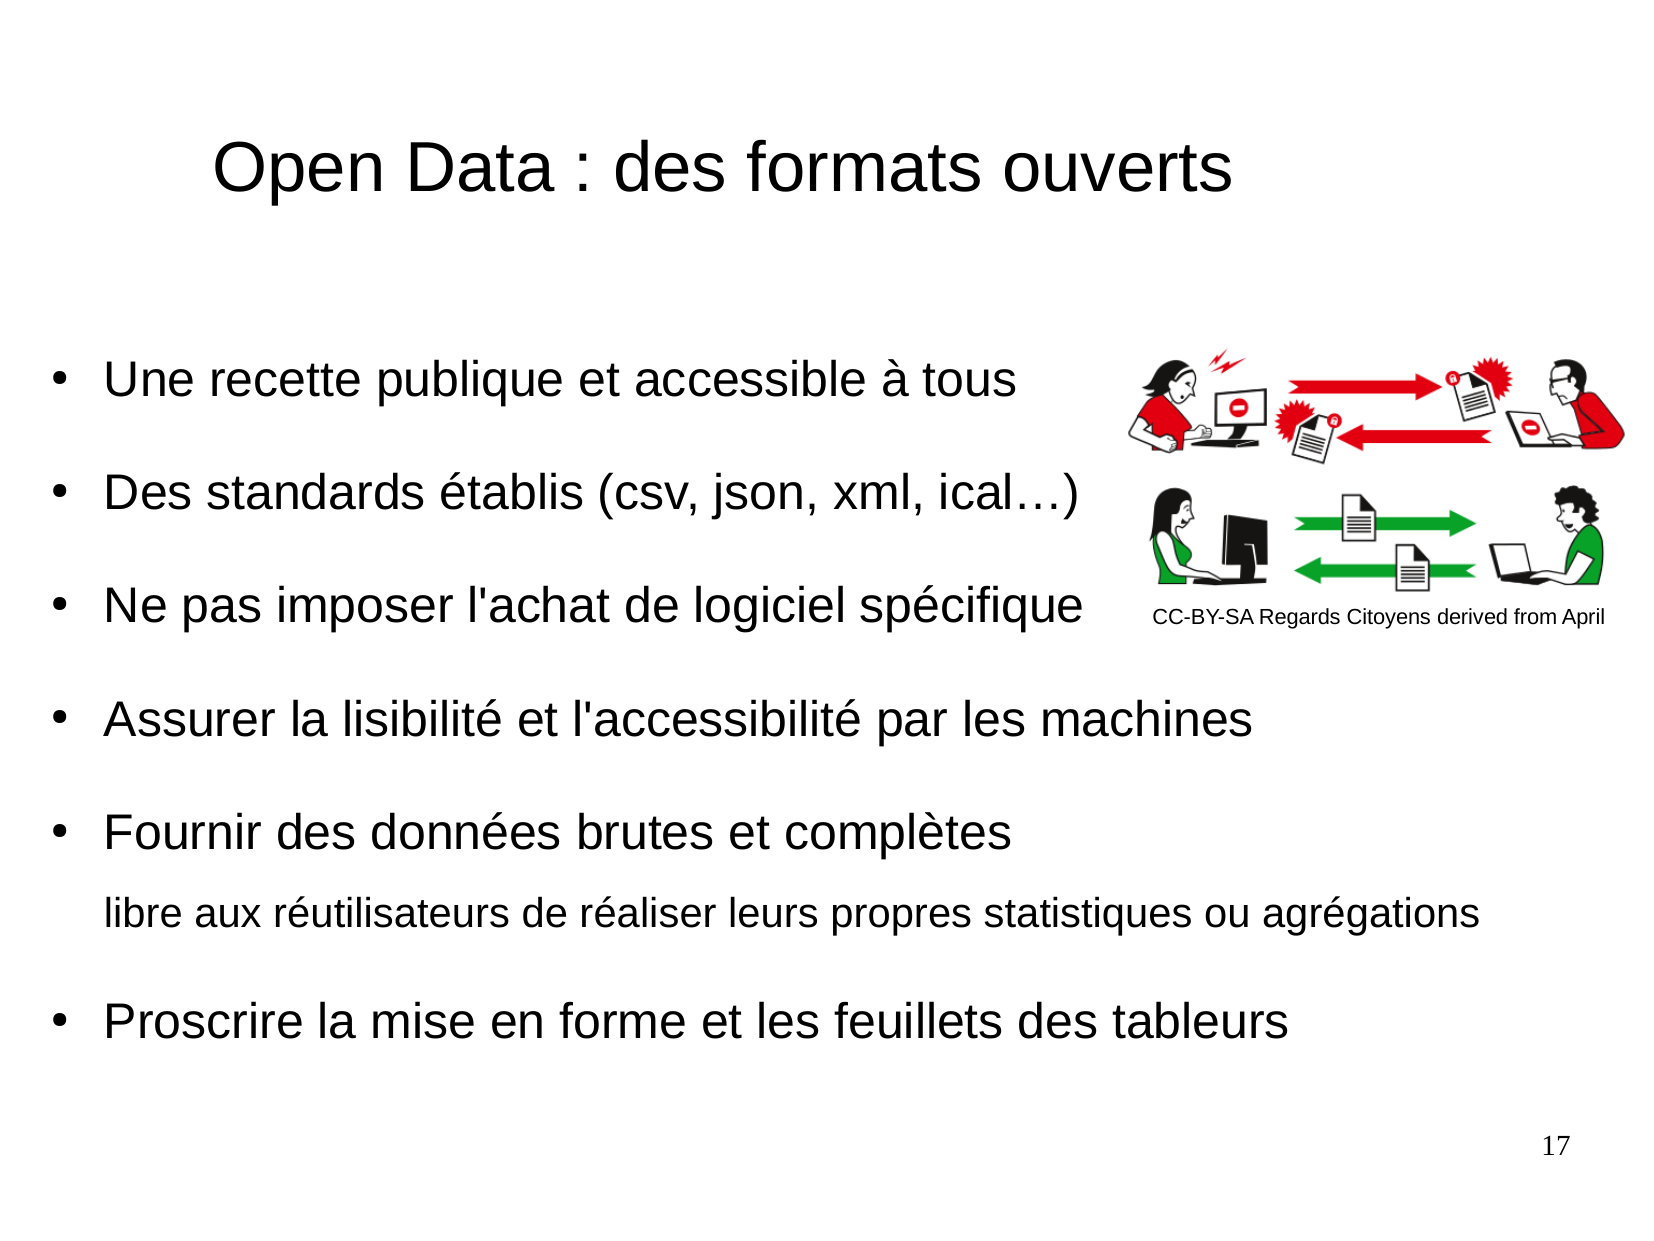

# Open Data : des formats ouverts
Une recette publique et accessible à tous
Des standards établis (csv, json, xml, ical…)
Ne pas imposer l'achat de logiciel spécifique
Assurer la lisibilité et l'accessibilité par les machines
Fournir des données brutes et complètes
libre aux réutilisateurs de réaliser leurs propres statistiques ou agrégations
Proscrire la mise en forme et les feuillets des tableurs
CC-BY-SA Regards Citoyens derived from April
17